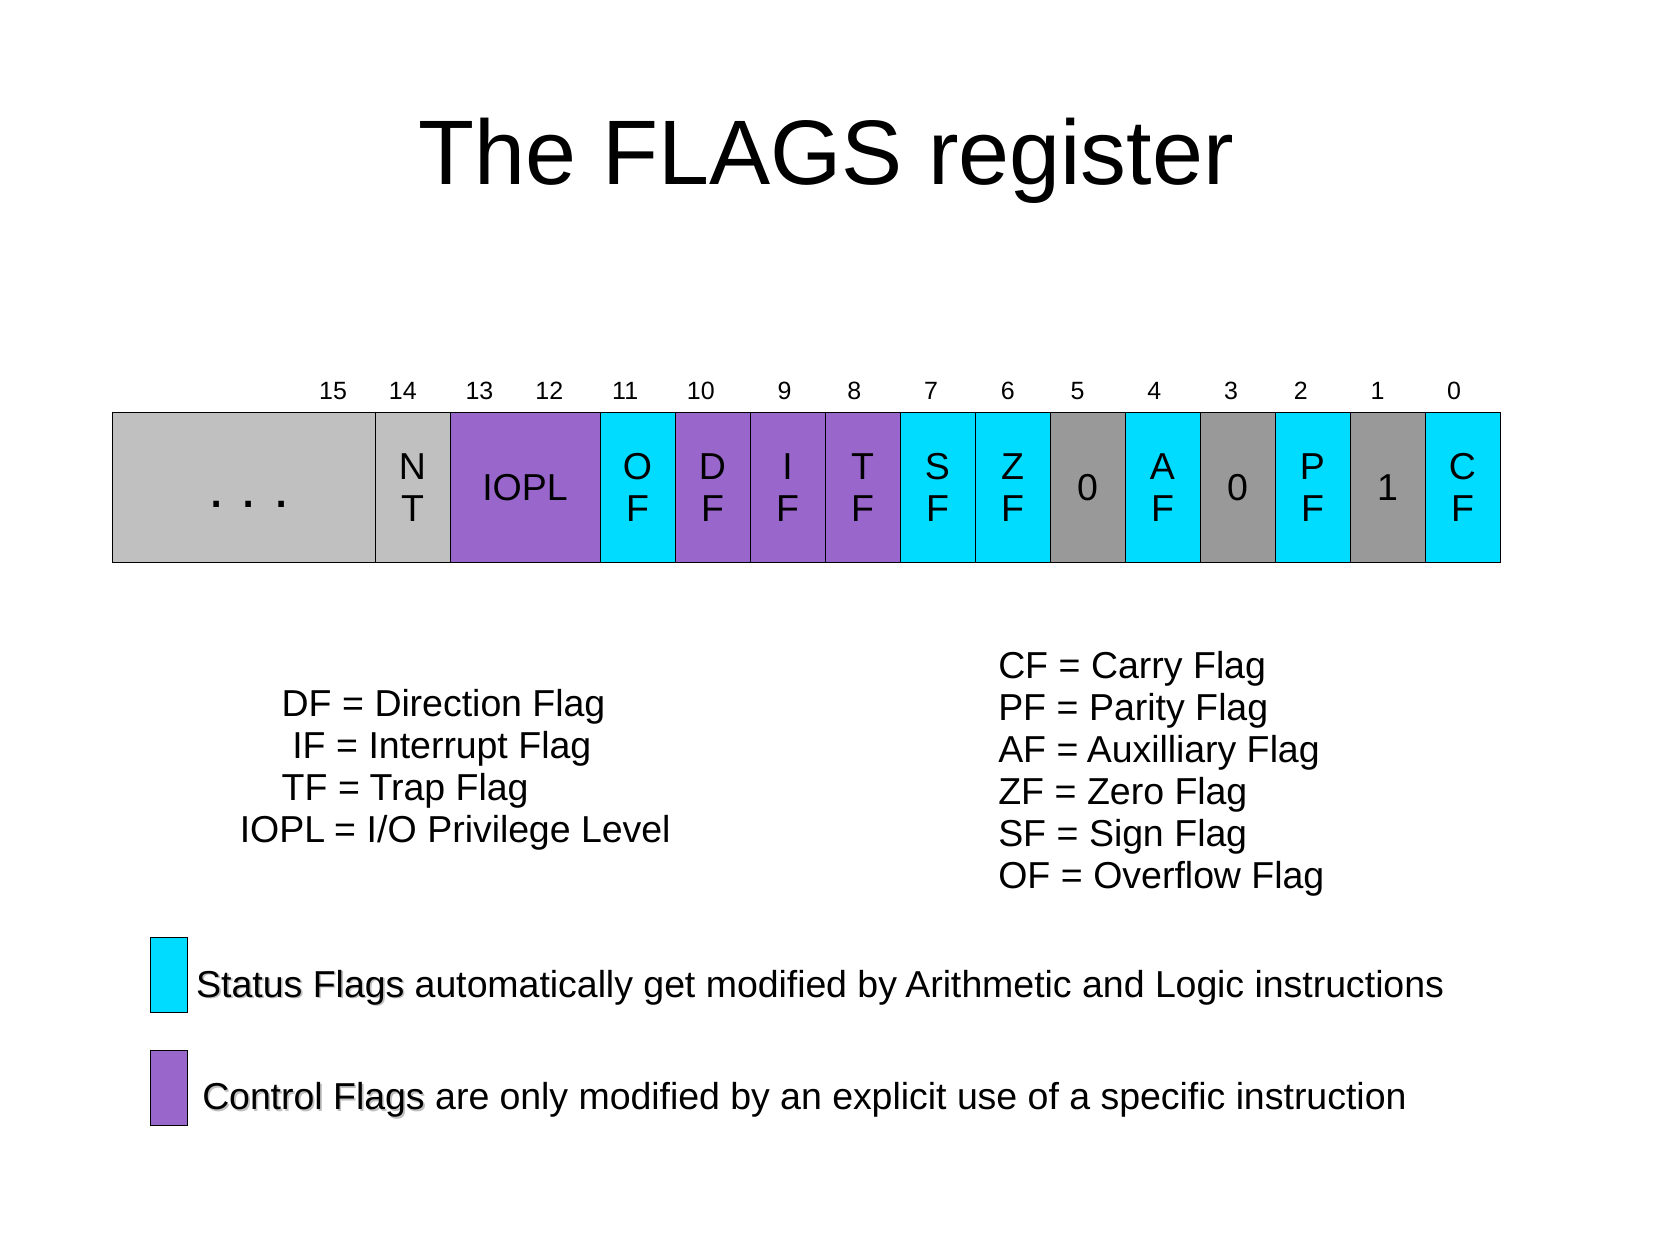

# The FLAGS register
 15 14 13 12 11 10 9 8 7 6 5 4 3 2 1 0
 . . .
N
T
IOPL
O
F
D
F
I
F
T
F
S
F
Z
F
0
A
F
0
P
F
1
C
F
CF = Carry Flag
PF = Parity Flag
AF = Auxilliary Flag
ZF = Zero Flag
SF = Sign Flag
OF = Overflow Flag
 DF = Direction Flag
 IF = Interrupt Flag
 TF = Trap Flag
IOPL = I/O Privilege Level
 Status Flags automatically get modified by Arithmetic and Logic instructions
Control Flags are only modified by an explicit use of a specific instruction